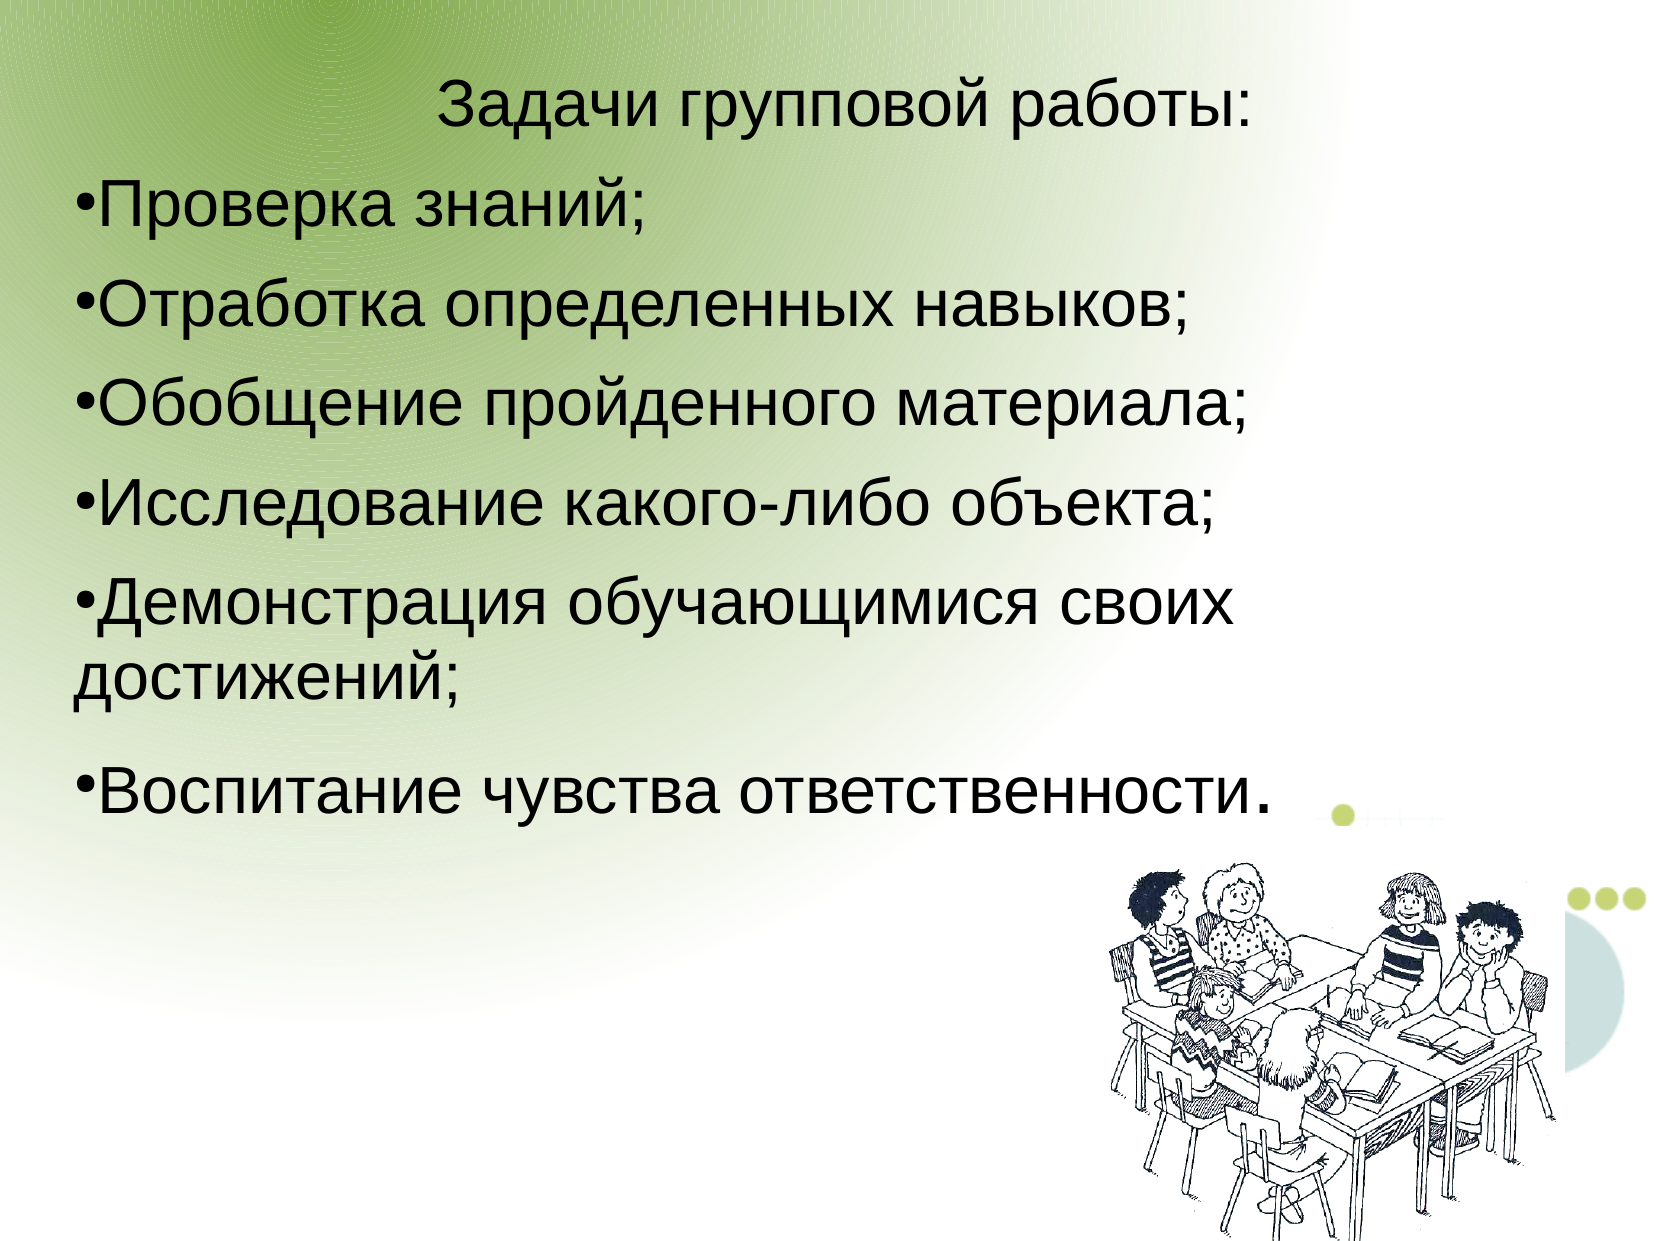

Задачи групповой работы:
Проверка знаний;
Отработка определенных навыков;
Обобщение пройденного материала;
Исследование какого-либо объекта;
Демонстрация обучающимися своих достижений;
Воспитание чувства ответственности.